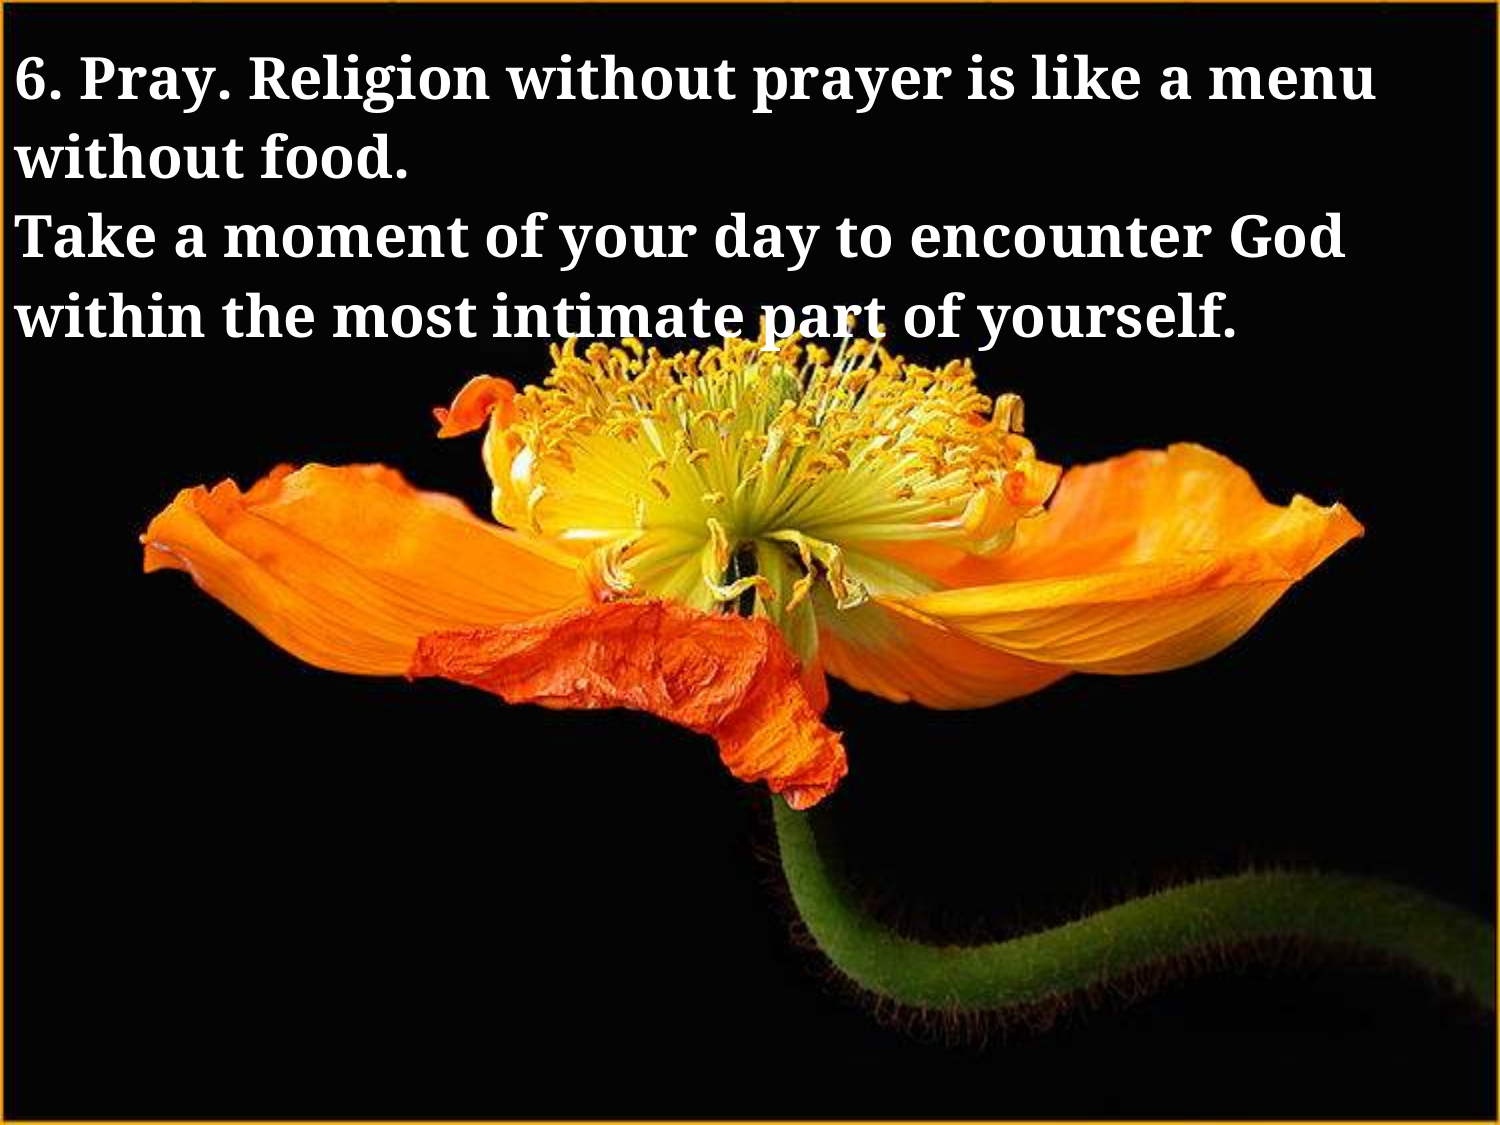

6. Pray. Religion without prayer is like a menu without food.
Take a moment of your day to encounter God within the most intimate part of yourself.